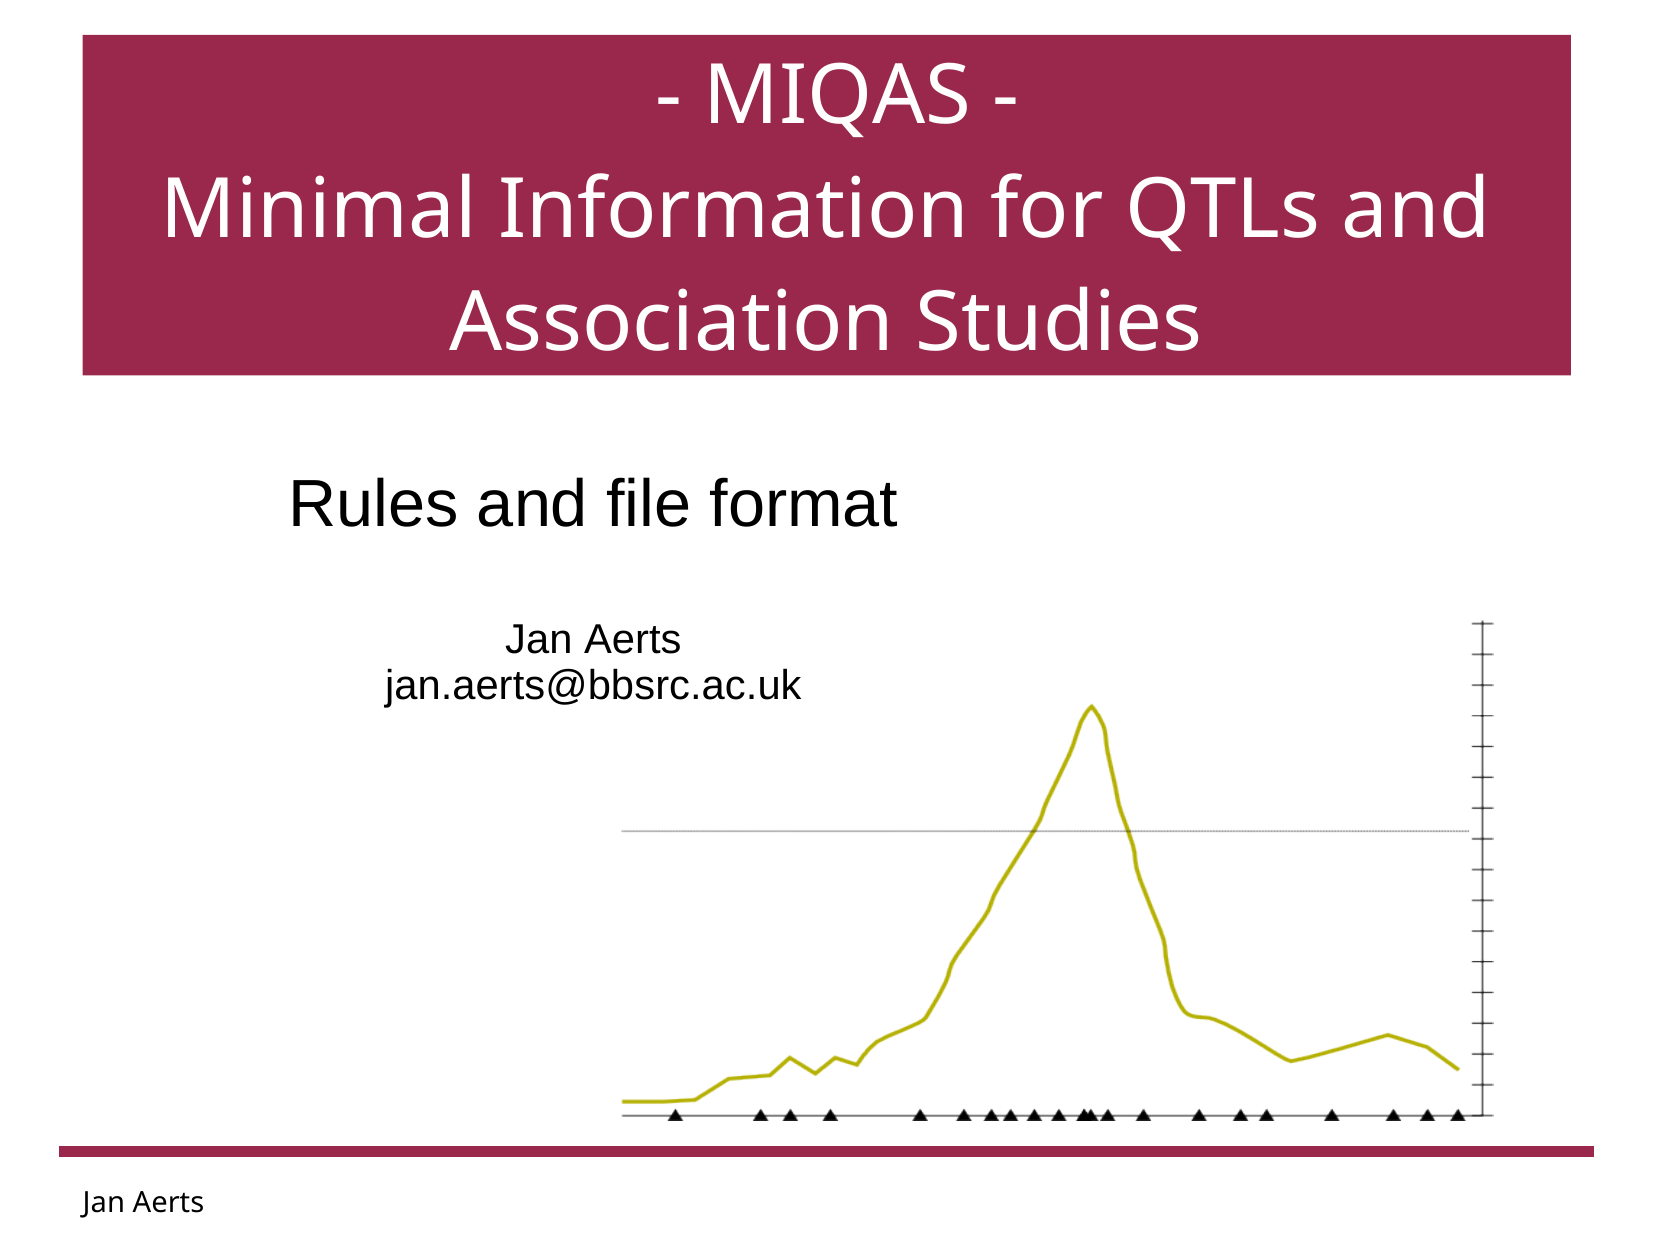

# - MIQAS - Minimal Information for QTLs and Association Studies
Rules and file format
Jan Aerts
jan.aerts@bbsrc.ac.uk